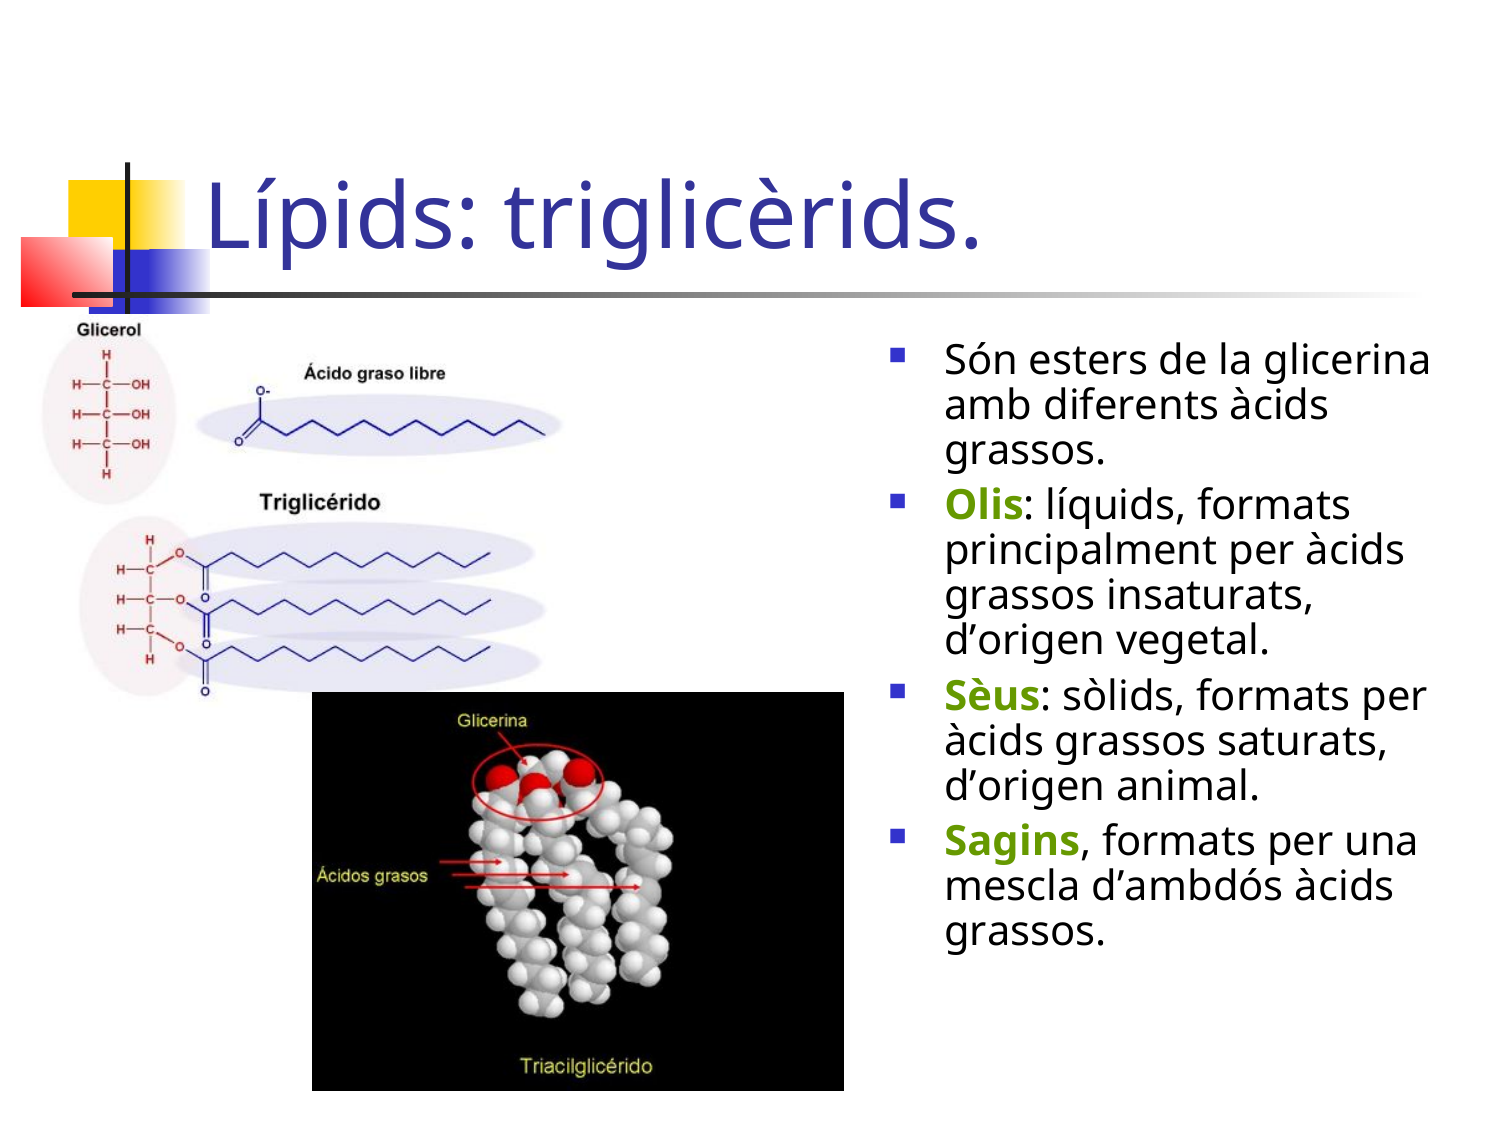

# Lípids: triglicèrids.
Són esters de la glicerina amb diferents àcids grassos.
Olis: líquids, formats principalment per àcids grassos insaturats, d’origen vegetal.
Sèus: sòlids, formats per àcids grassos saturats, d’origen animal.
Sagins, formats per una mescla d’ambdós àcids grassos.